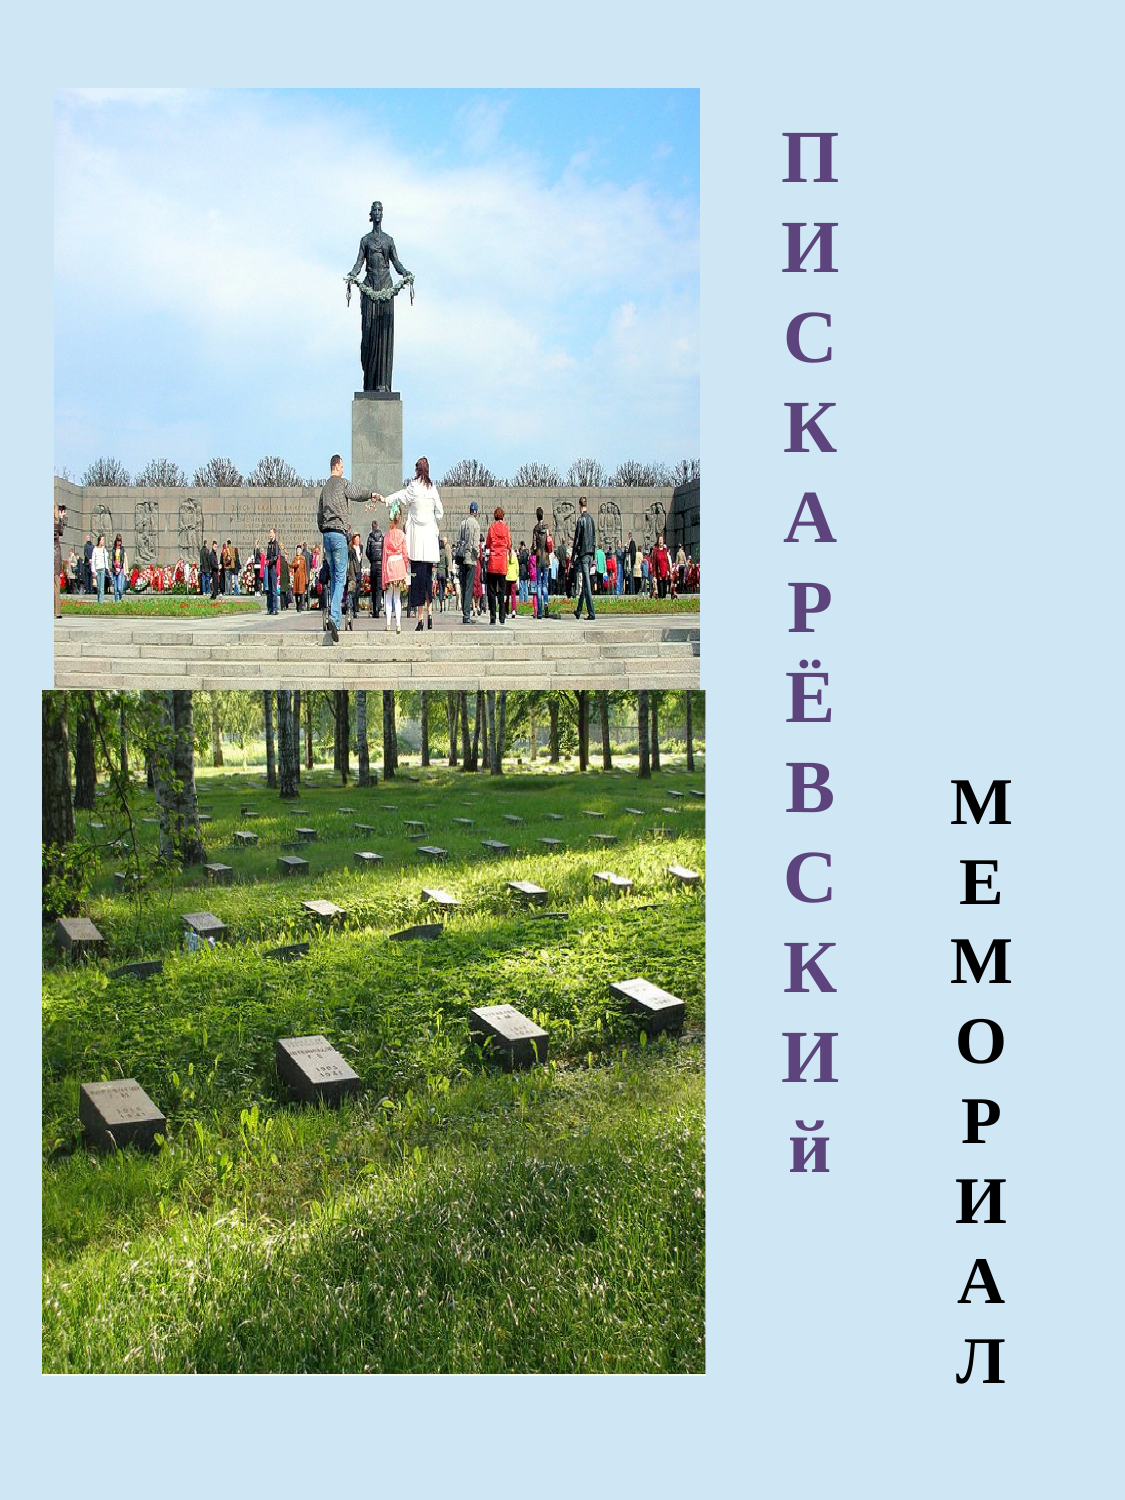

П
И
С
К
А
Р
Ё
В
С
К
И
й
М
Е
М
О
Р
И
А
Л